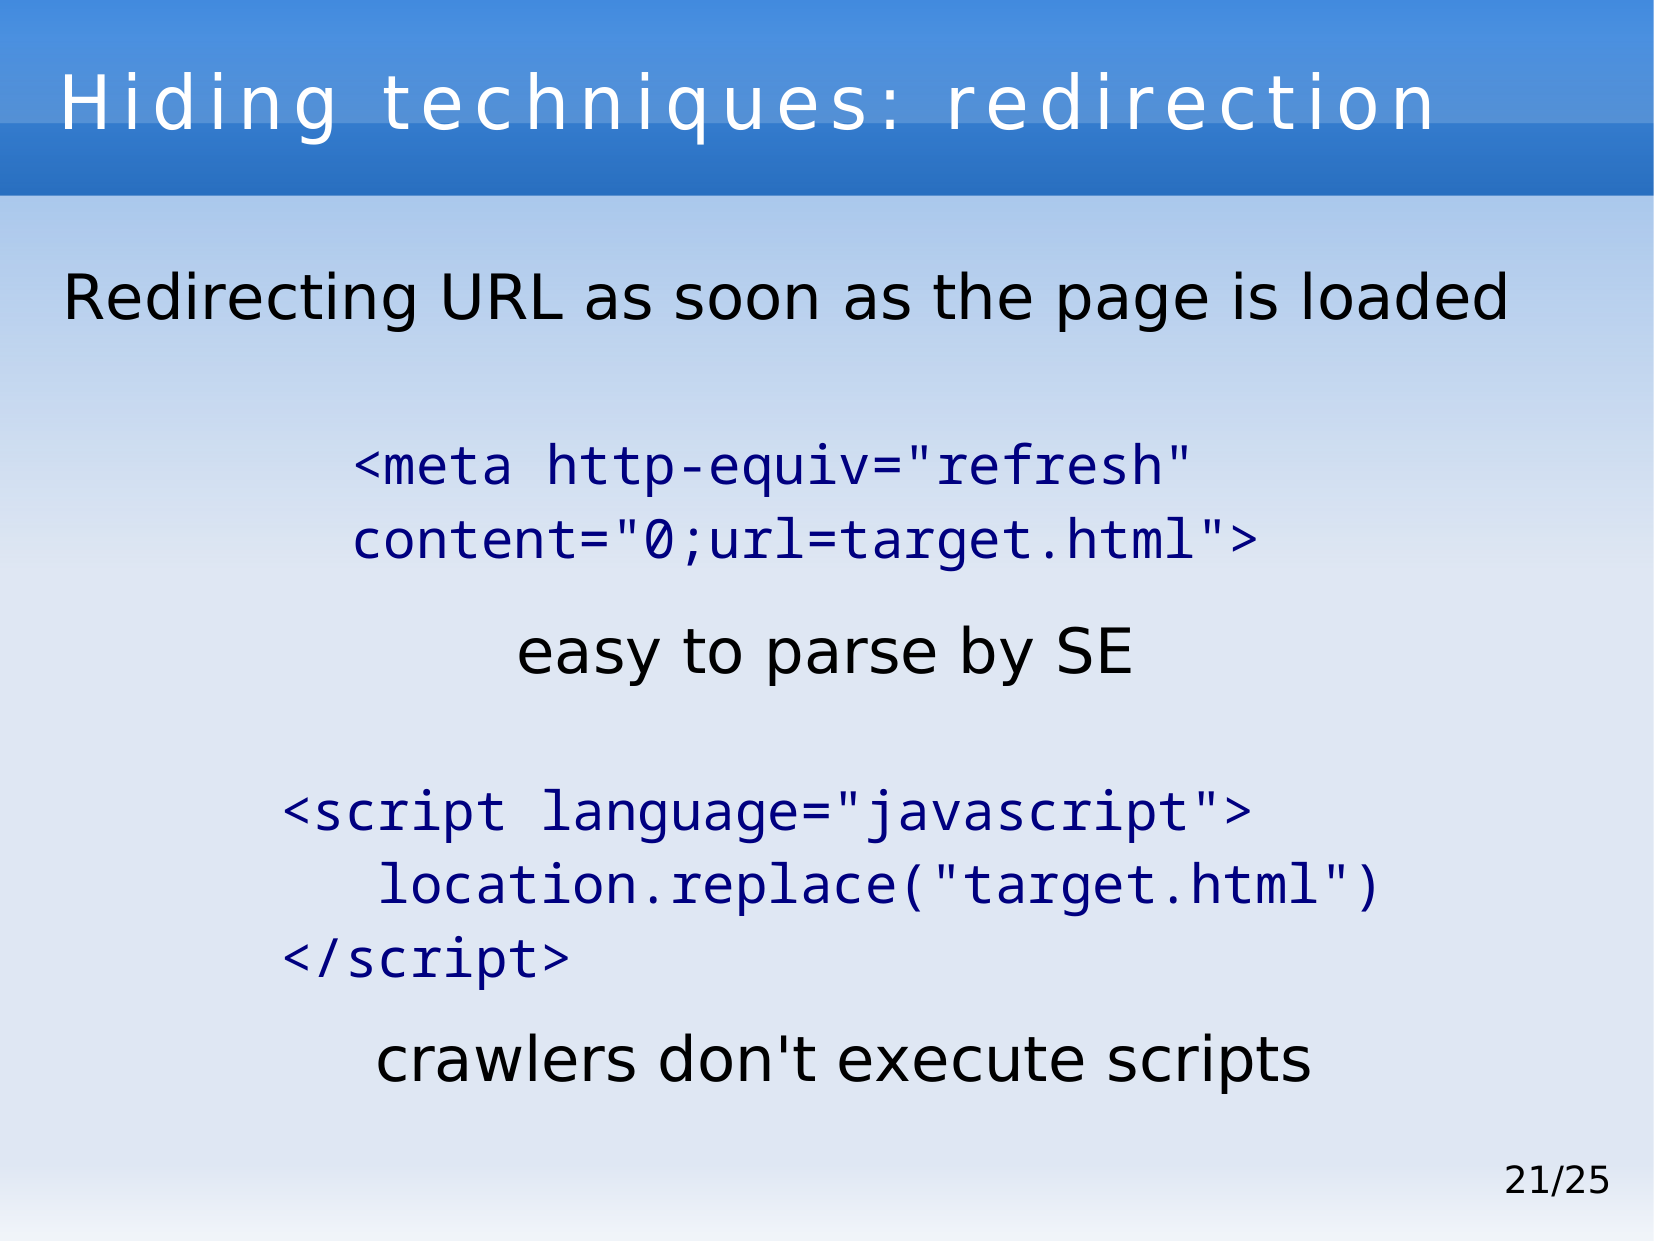

# Hiding techniques: redirection
Redirecting URL as soon as the page is loaded
<meta http-equiv="refresh"
content="0;url=target.html">
easy to parse by SE
<script language="javascript">
 location.replace("target.html")
</script>
crawlers don't execute scripts
21/25